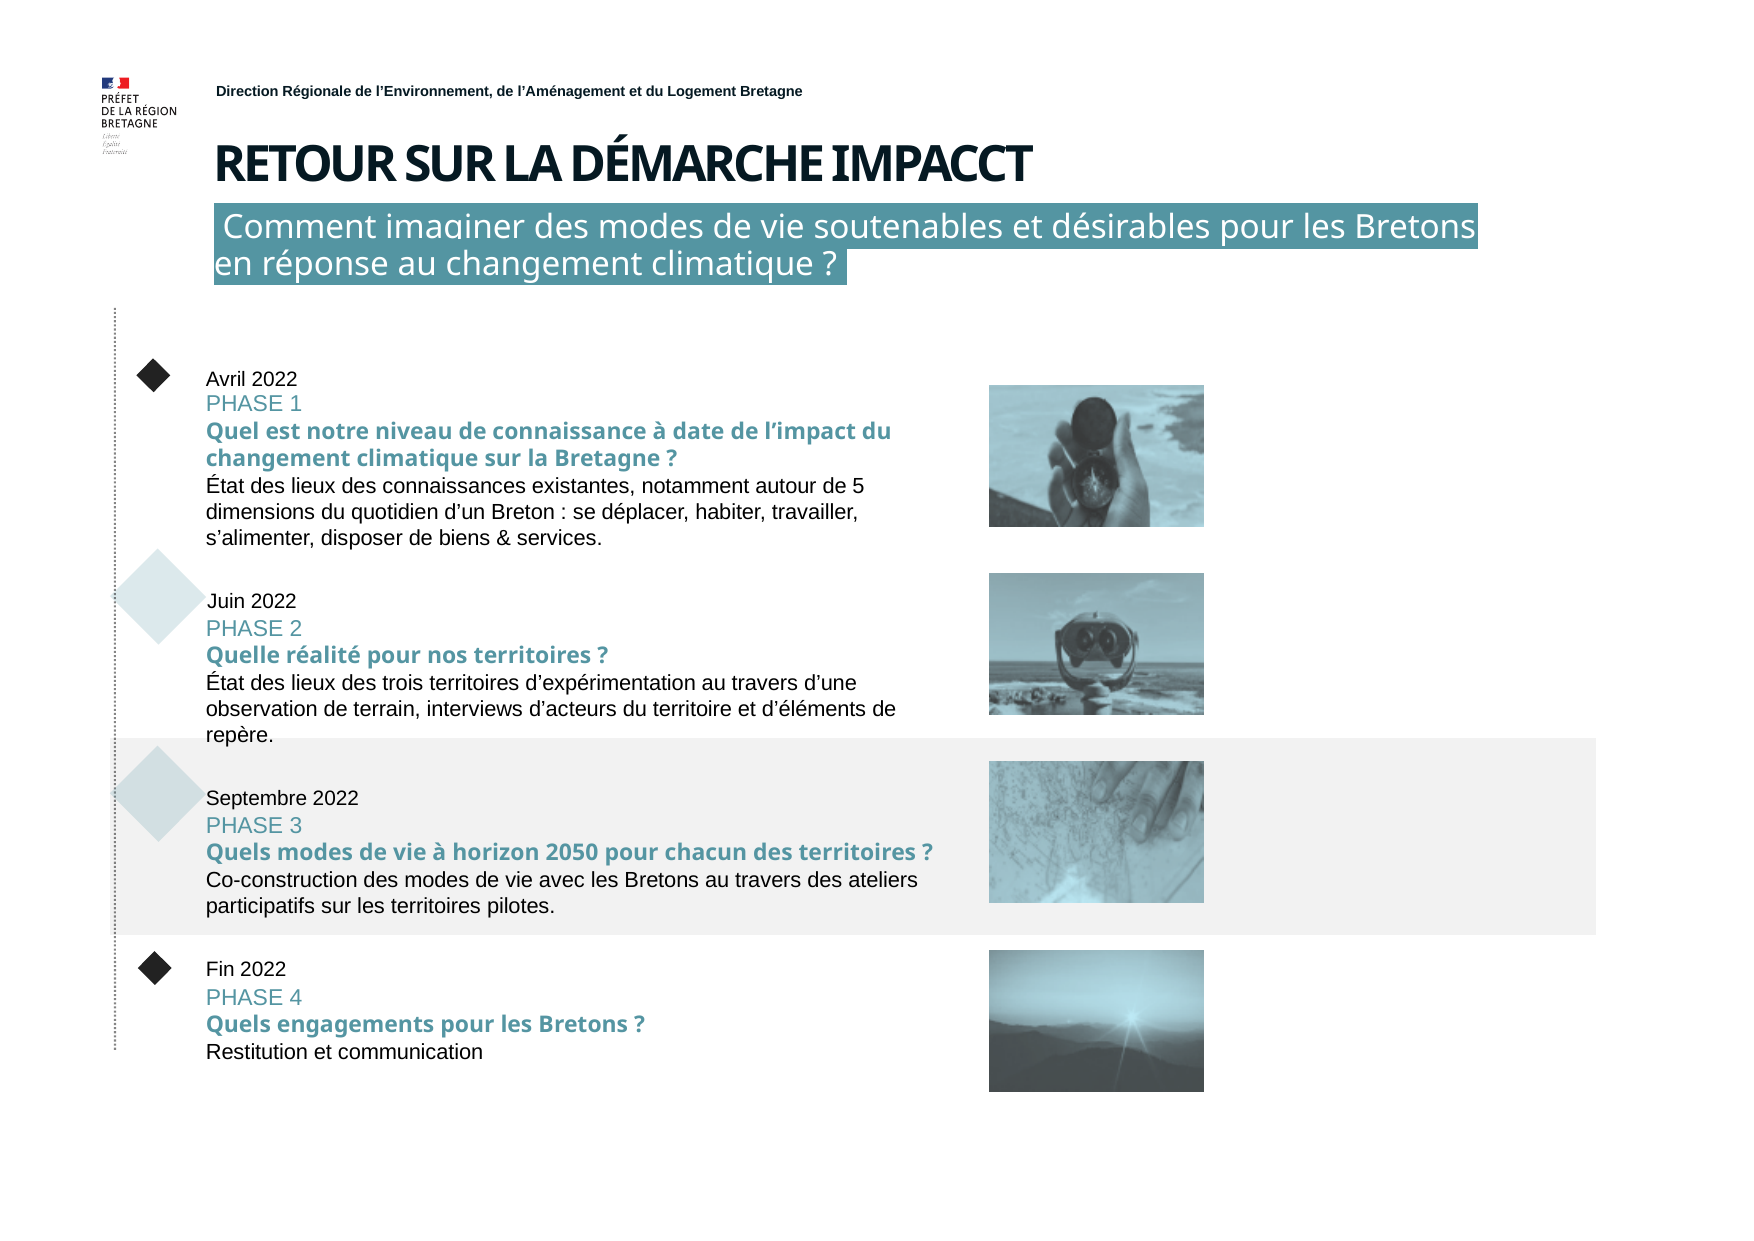

Direction Régionale de l’Environnement, de l’Aménagement et du Logement Bretagne
RETOUR SUR LA DÉMARCHE IMPACCT
 Comment imaginer des modes de vie soutenables et désirables pour les Bretons en réponse au changement climatique ?.
Avril 2022
PHASE 1
Quel est notre niveau de connaissance à date de l’impact du changement climatique sur la Bretagne ?
État des lieux des connaissances existantes, notamment autour de 5 dimensions du quotidien d’un Breton : se déplacer, habiter, travailler, s’alimenter, disposer de biens & services.
Juin 2022
PHASE 2
Quelle réalité pour nos territoires ?
État des lieux des trois territoires d’expérimentation au travers d’une observation de terrain, interviews d’acteurs du territoire et d’éléments de repère.
Septembre 2022
PHASE 3
Quels modes de vie à horizon 2050 pour chacun des territoires ?
Co-construction des modes de vie avec les Bretons au travers des ateliers participatifs sur les territoires pilotes.
Fin 2022
PHASE 4
Quels engagements pour les Bretons ?
Restitution et communication